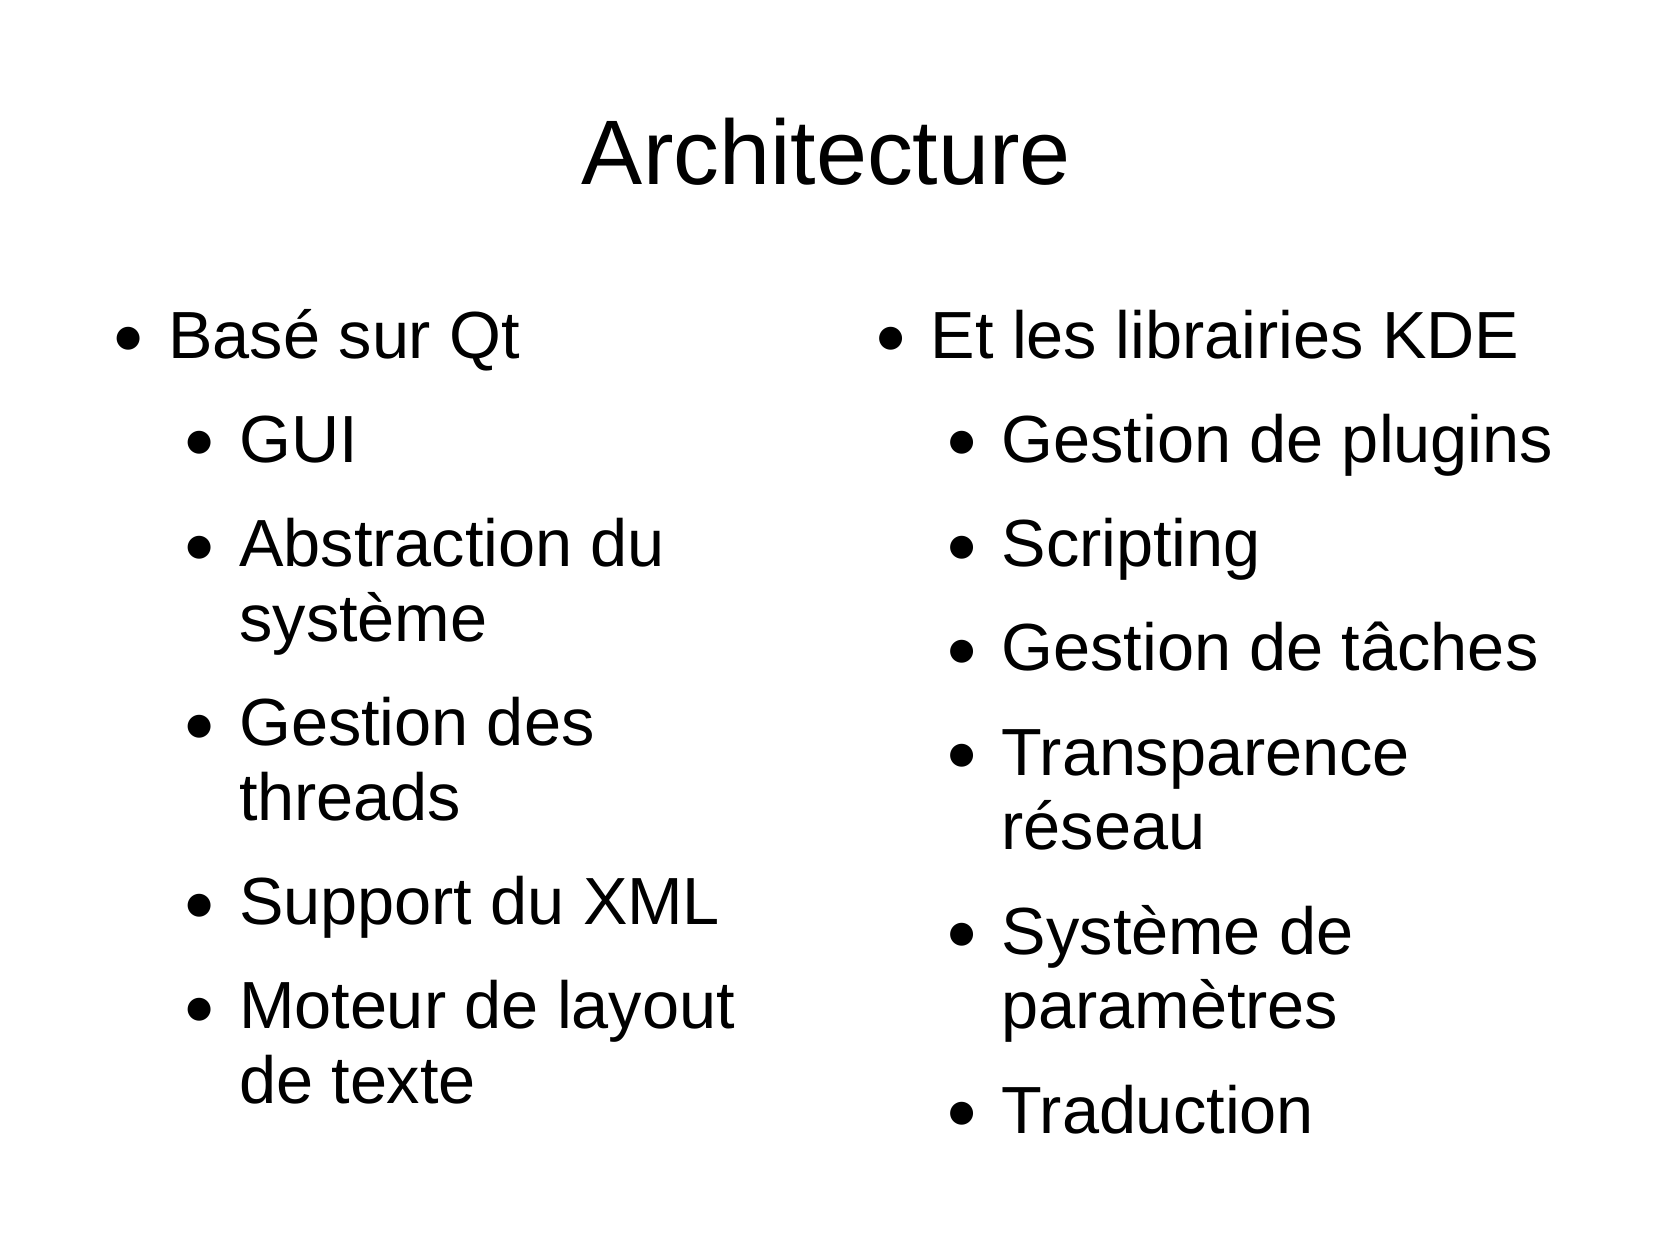

Architecture
Basé sur Qt
GUI
Abstraction du système
Gestion des threads
Support du XML
Moteur de layout de texte
Et les librairies KDE
Gestion de plugins
Scripting
Gestion de tâches
Transparence réseau
Système de paramètres
Traduction